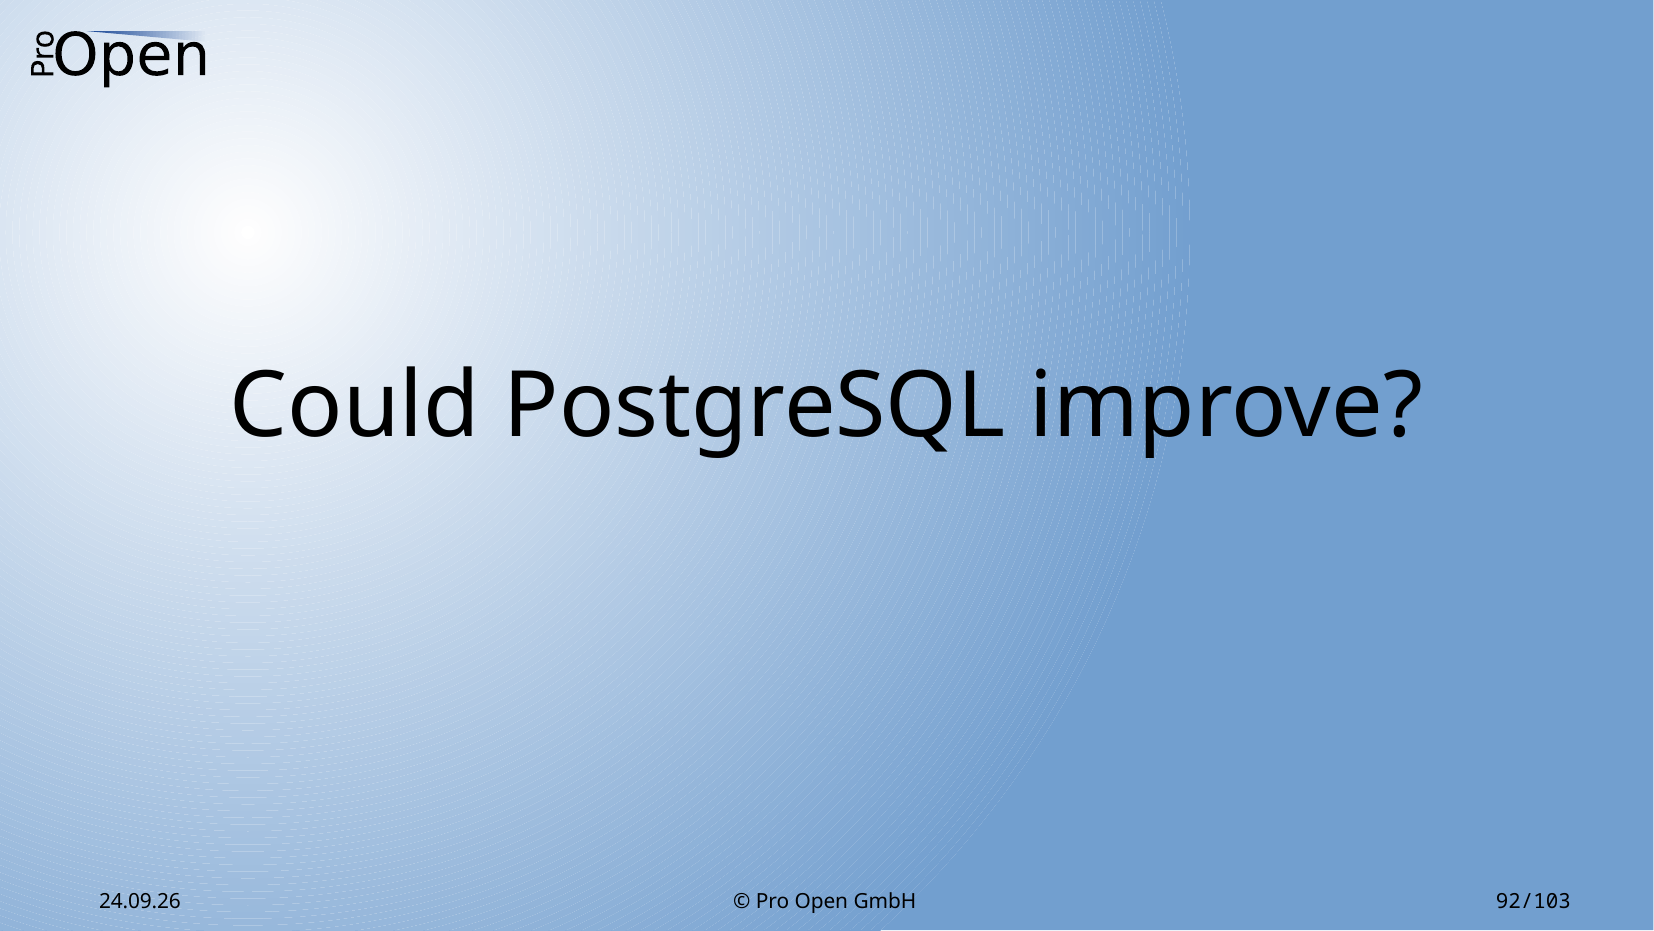

# Could PostgreSQL improve?
© Pro Open GmbH
92